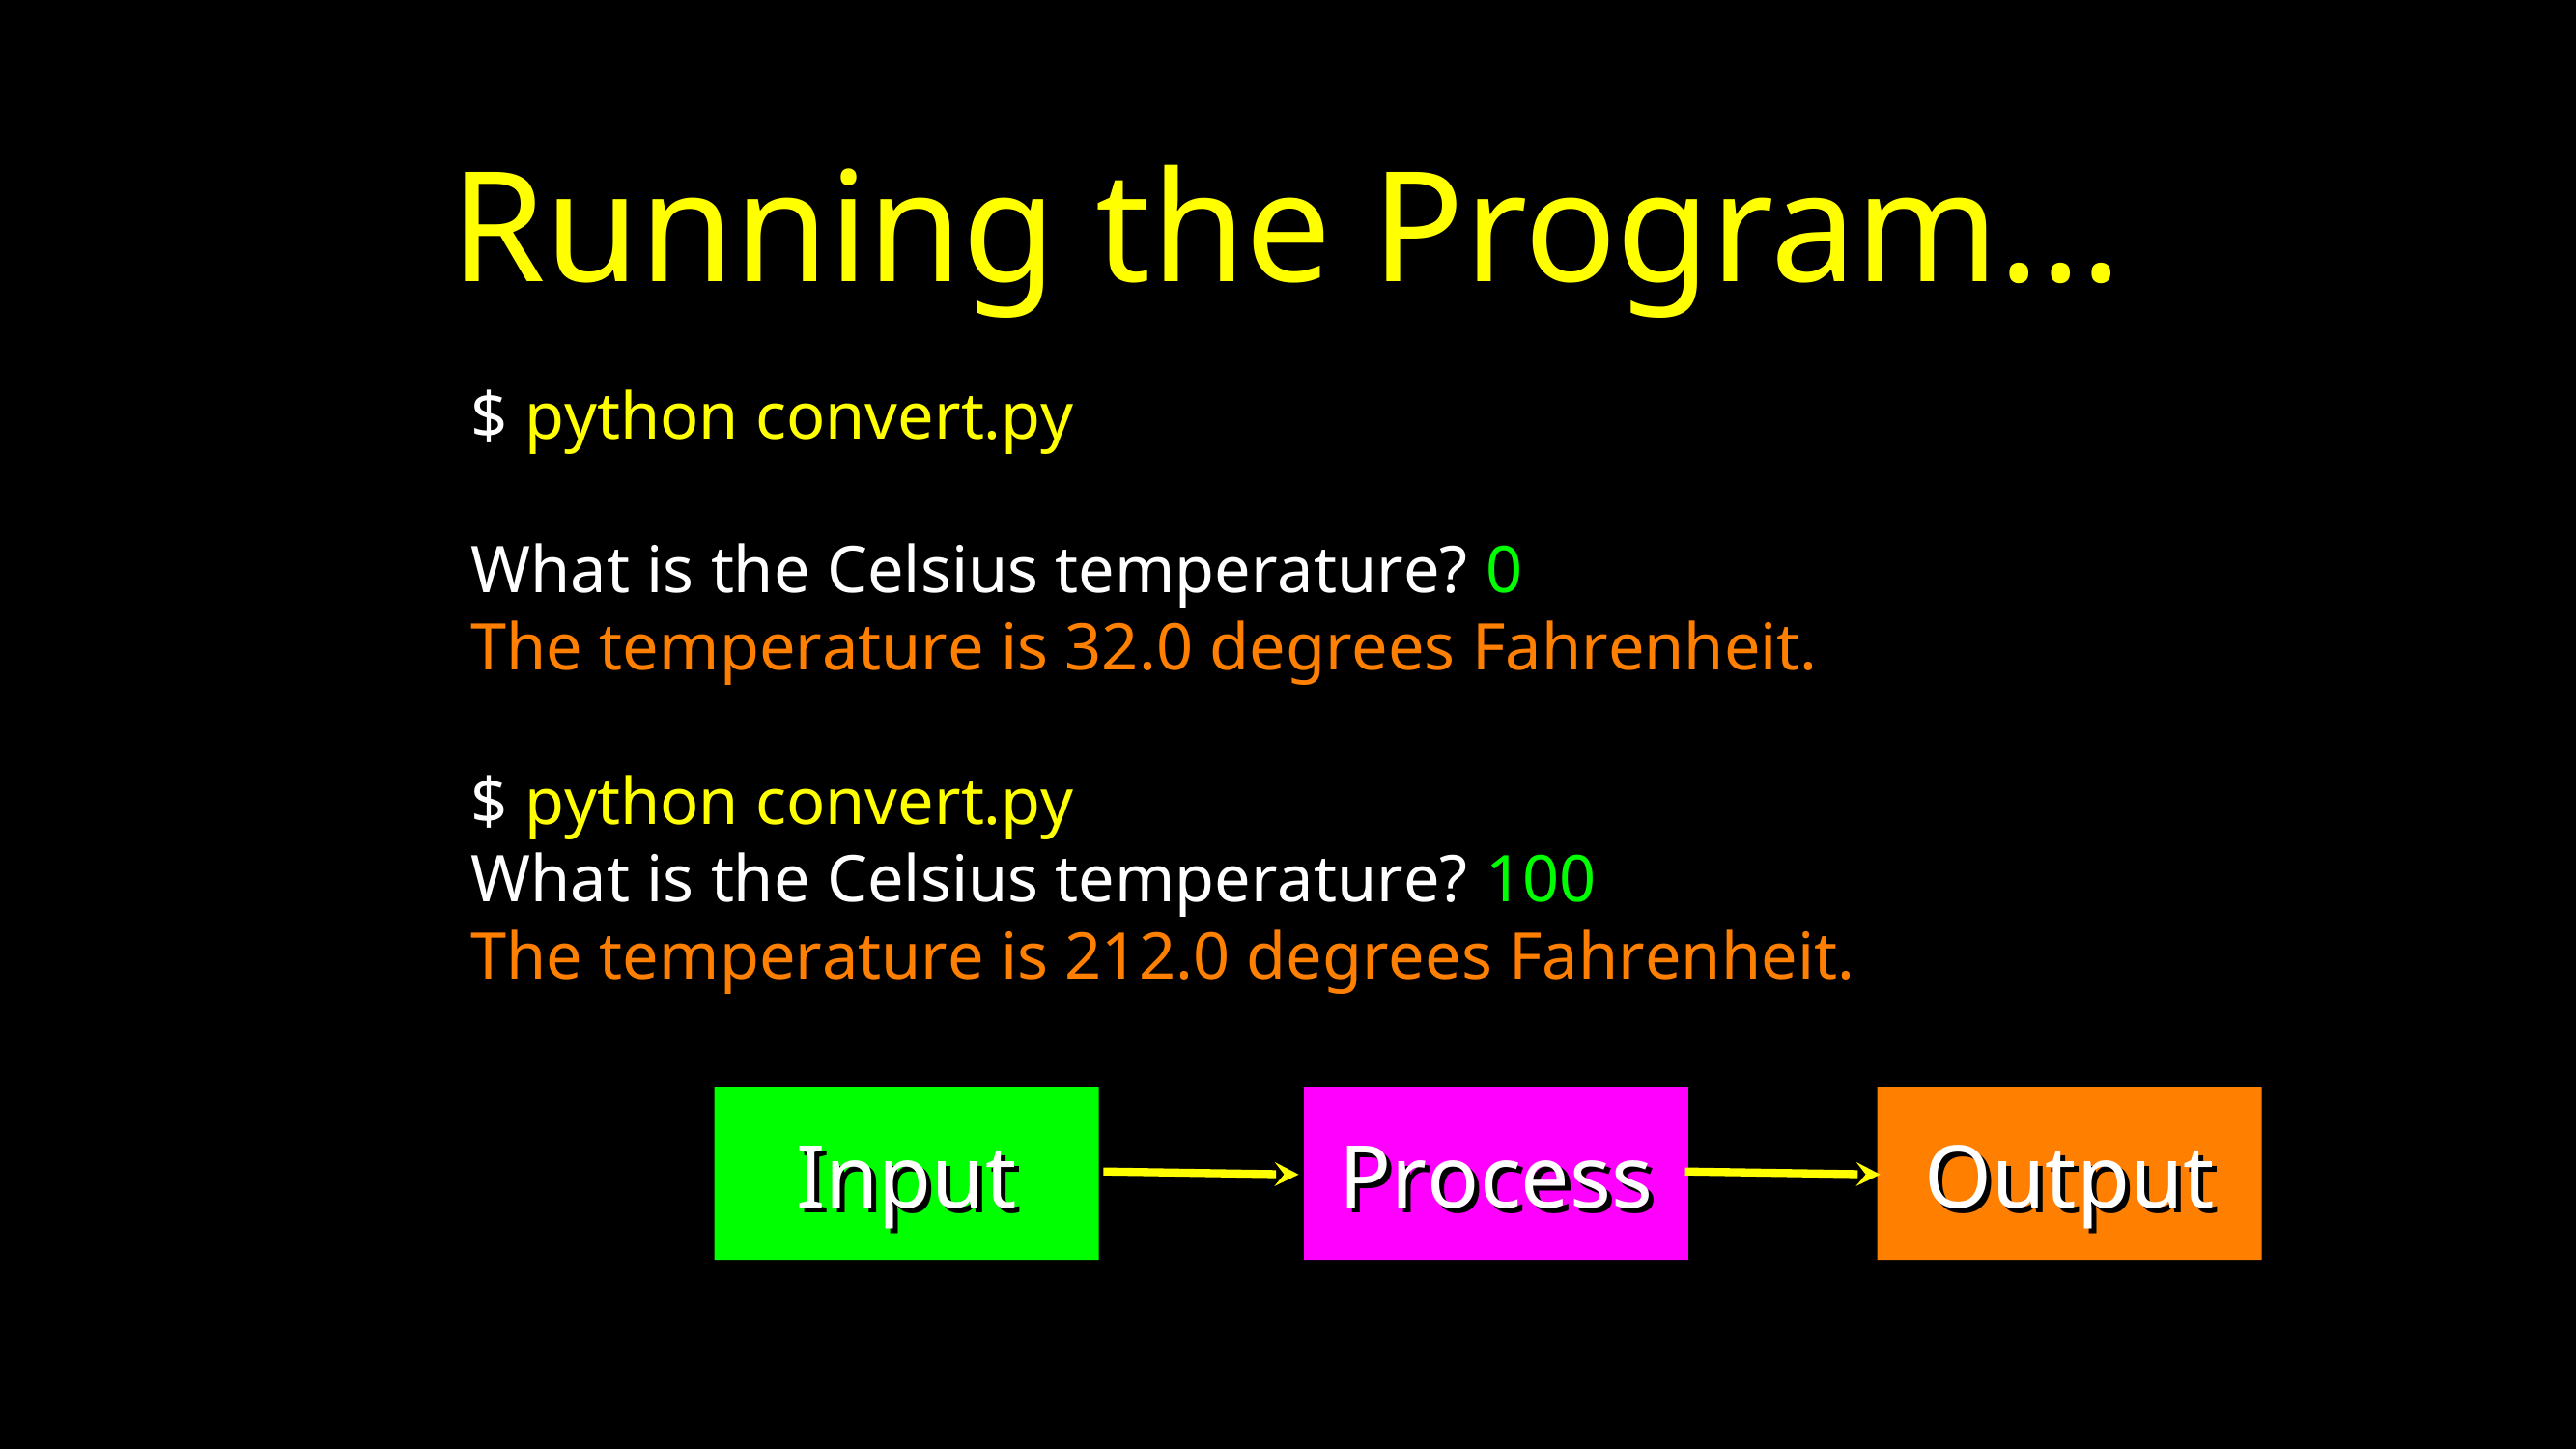

# Running the Program...
$ python convert.py
What is the Celsius temperature? 0
The temperature is 32.0 degrees Fahrenheit.
$ python convert.py
What is the Celsius temperature? 100
The temperature is 212.0 degrees Fahrenheit.
Input
Process
Output